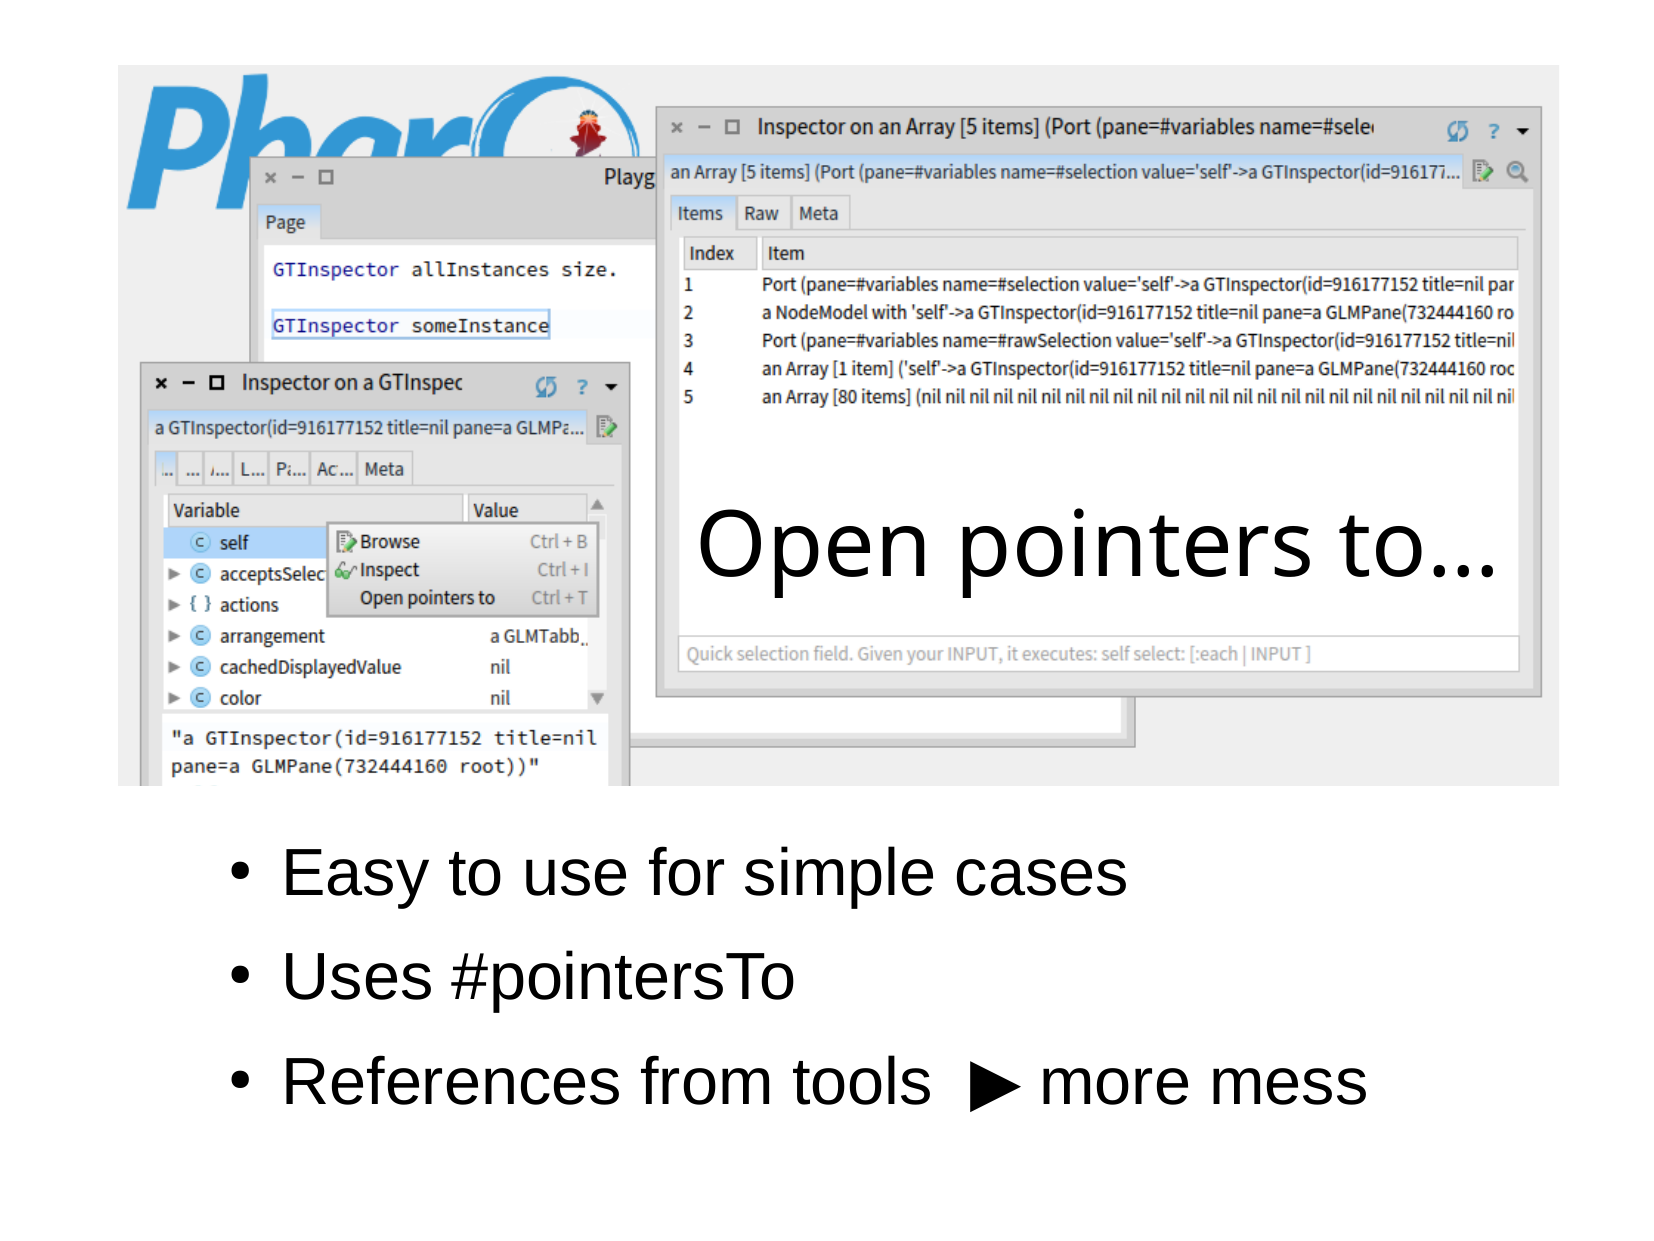

# Open pointers to...
Easy to use for simple cases
Uses #pointersTo
References from tools ▶ more mess